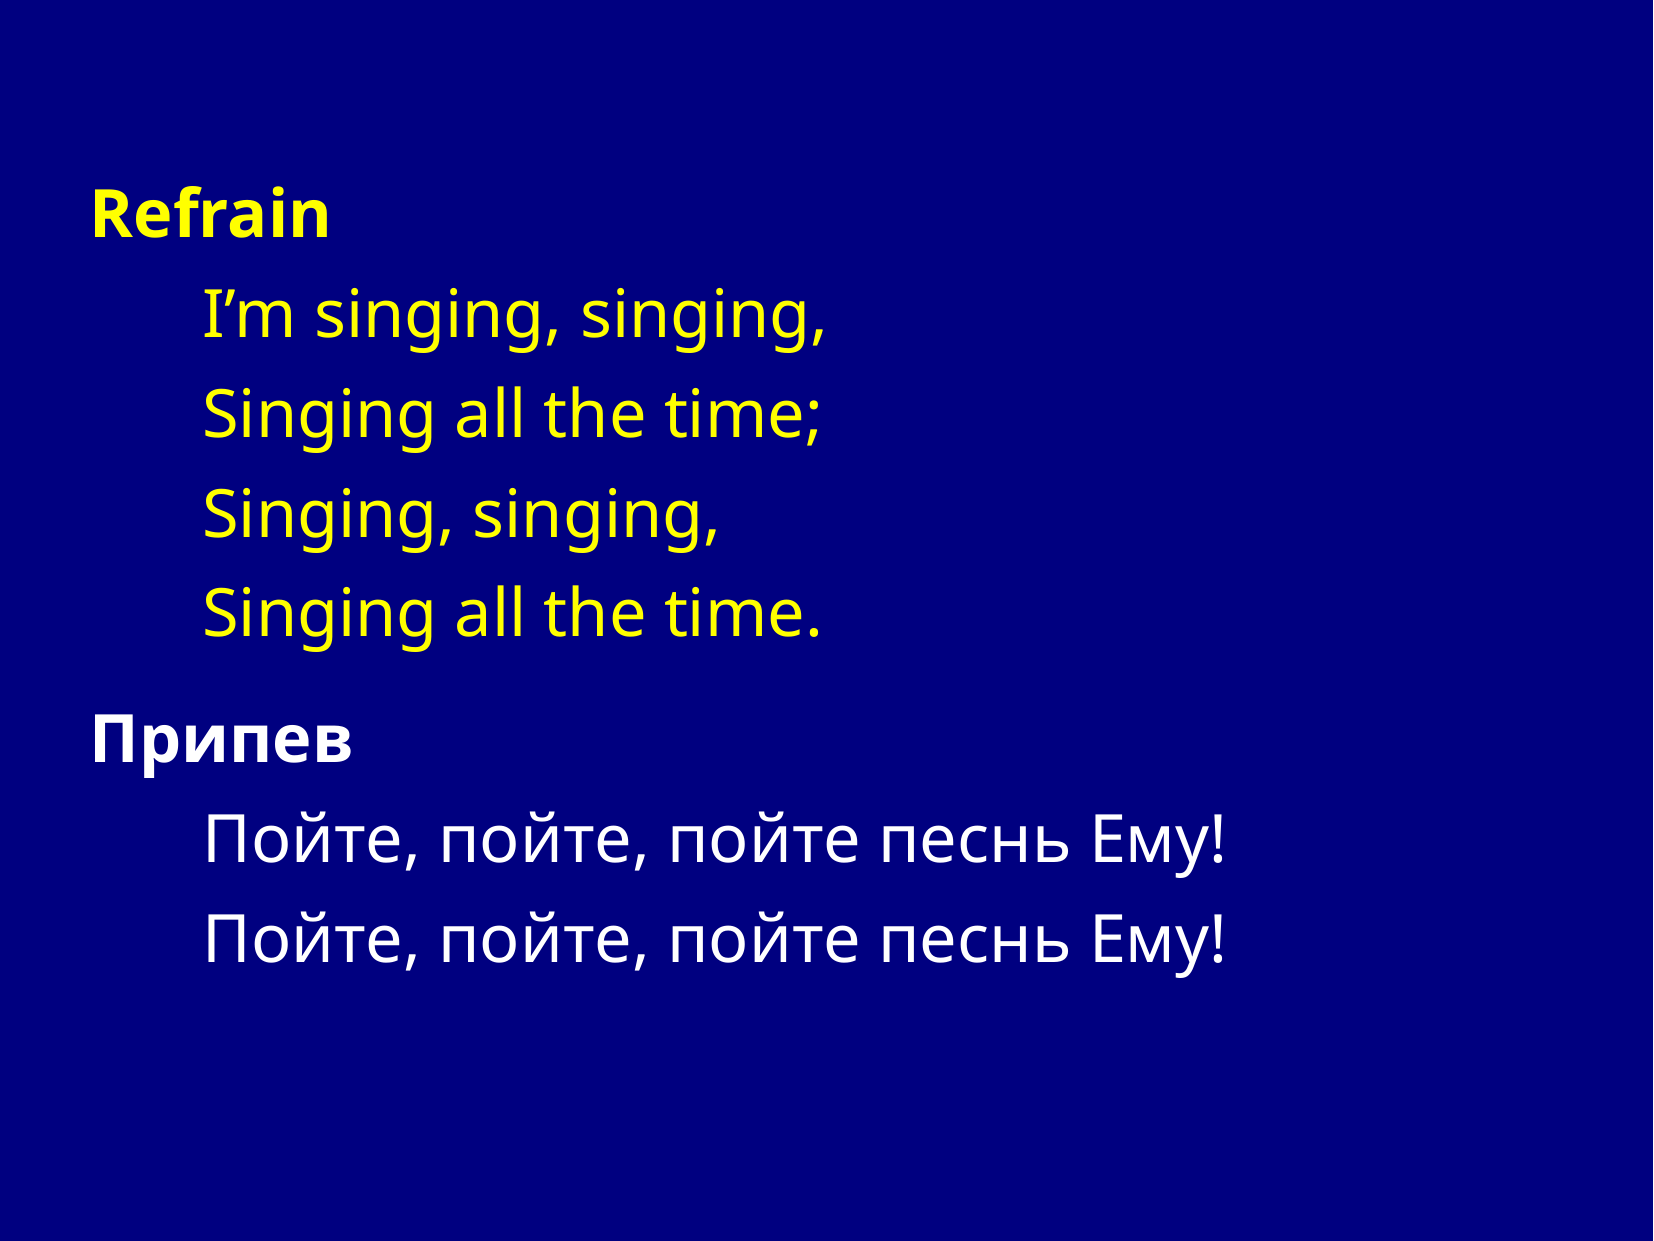

Refrain
	I’m singing, singing,
	Singing all the time;
	Singing, singing,
	Singing all the time.
Припев
	Пойте, пойте, пойте песнь Ему!
	Пойте, пойте, пойте песнь Ему!